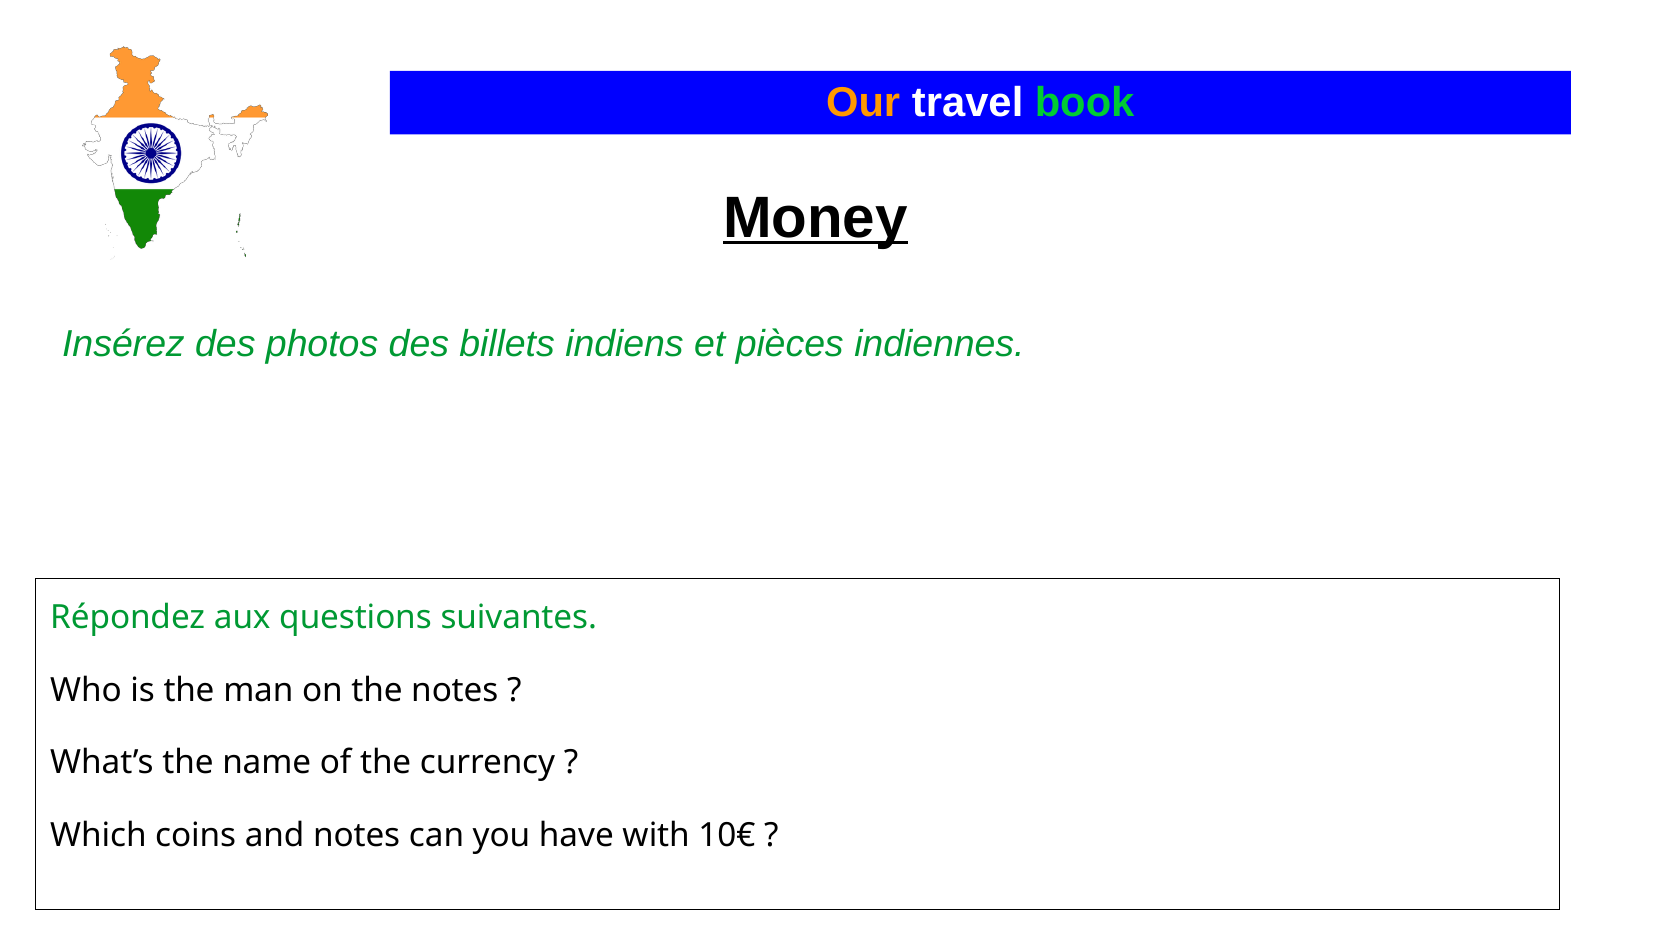

Our travel book
Money
Insérez des photos des billets indiens et pièces indiennes.
Répondez aux questions suivantes.
Who is the man on the notes ?
What’s the name of the currency ?
Which coins and notes can you have with 10€ ?